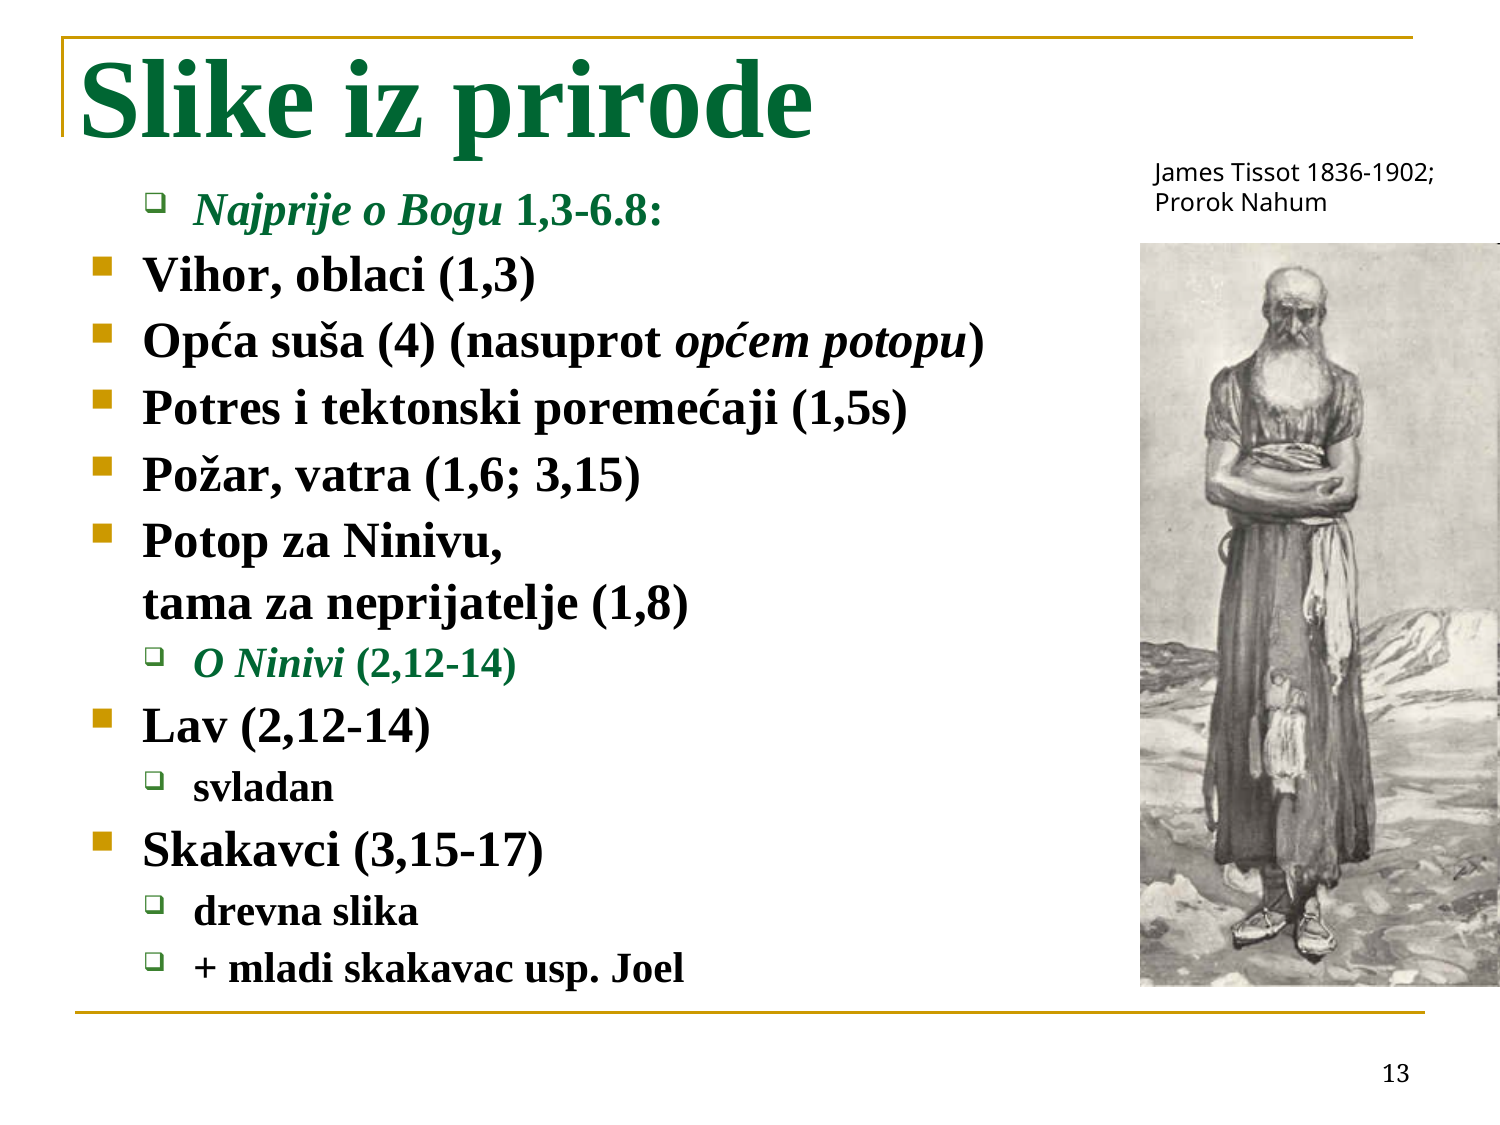

# Slike iz prirode
James Tissot 1836-1902;
Prorok Nahum
Najprije o Bogu 1,3-6.8:
Vihor, oblaci (1,3)
Opća suša (4) (nasuprot općem potopu)
Potres i tektonski poremećaji (1,5s)
Požar, vatra (1,6; 3,15)
Potop za Ninivu,
tama za neprijatelje (1,8)
O Ninivi (2,12-14)
Lav (2,12-14)
svladan
Skakavci (3,15-17)
drevna slika
+ mladi skakavac usp. Joel